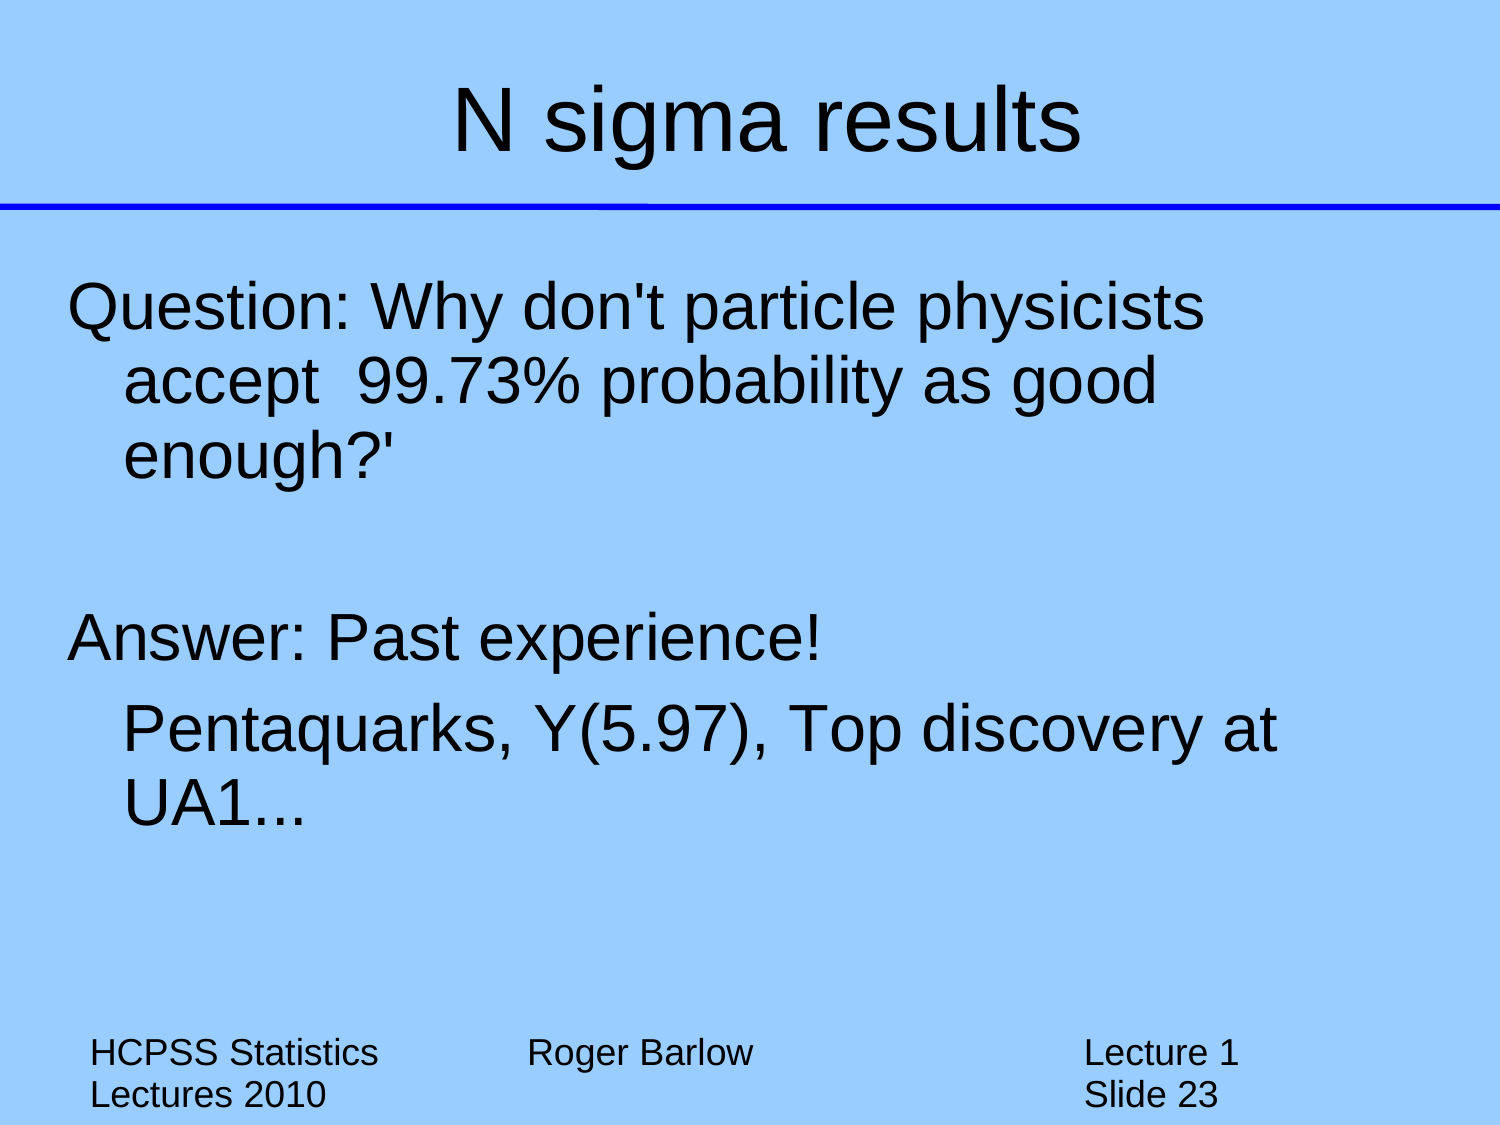

# N sigma results
Question: Why don't particle physicists accept 99.73% probability as good enough?'
Answer: Past experience!
 Pentaquarks, Y(5.97), Top discovery at UA1...
23